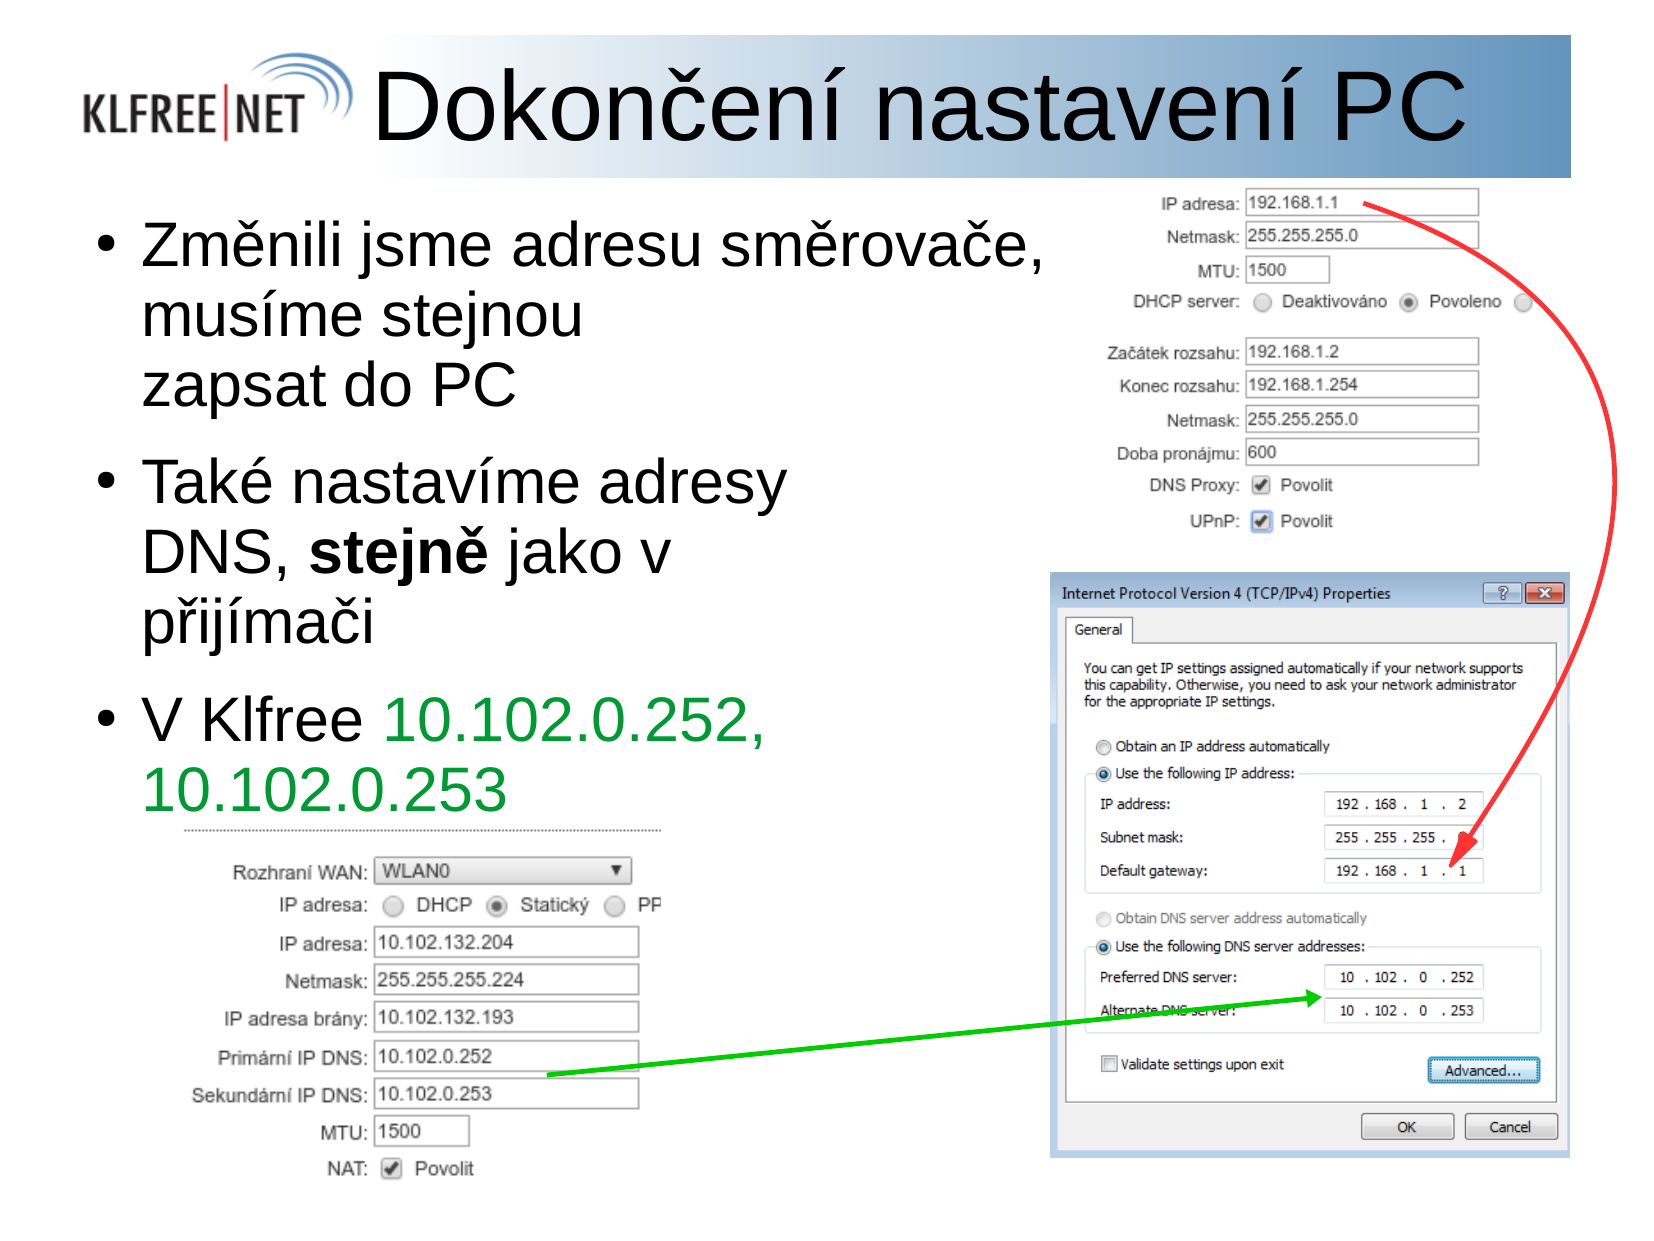

Dokončení nastavení PC
# Změnili jsme adresu směrovače, musíme stejnou zapsat do PC
Také nastavíme adresy
DNS, stejně jako v
přijímači
V Klfree 10.102.0.252, 10.102.0.253